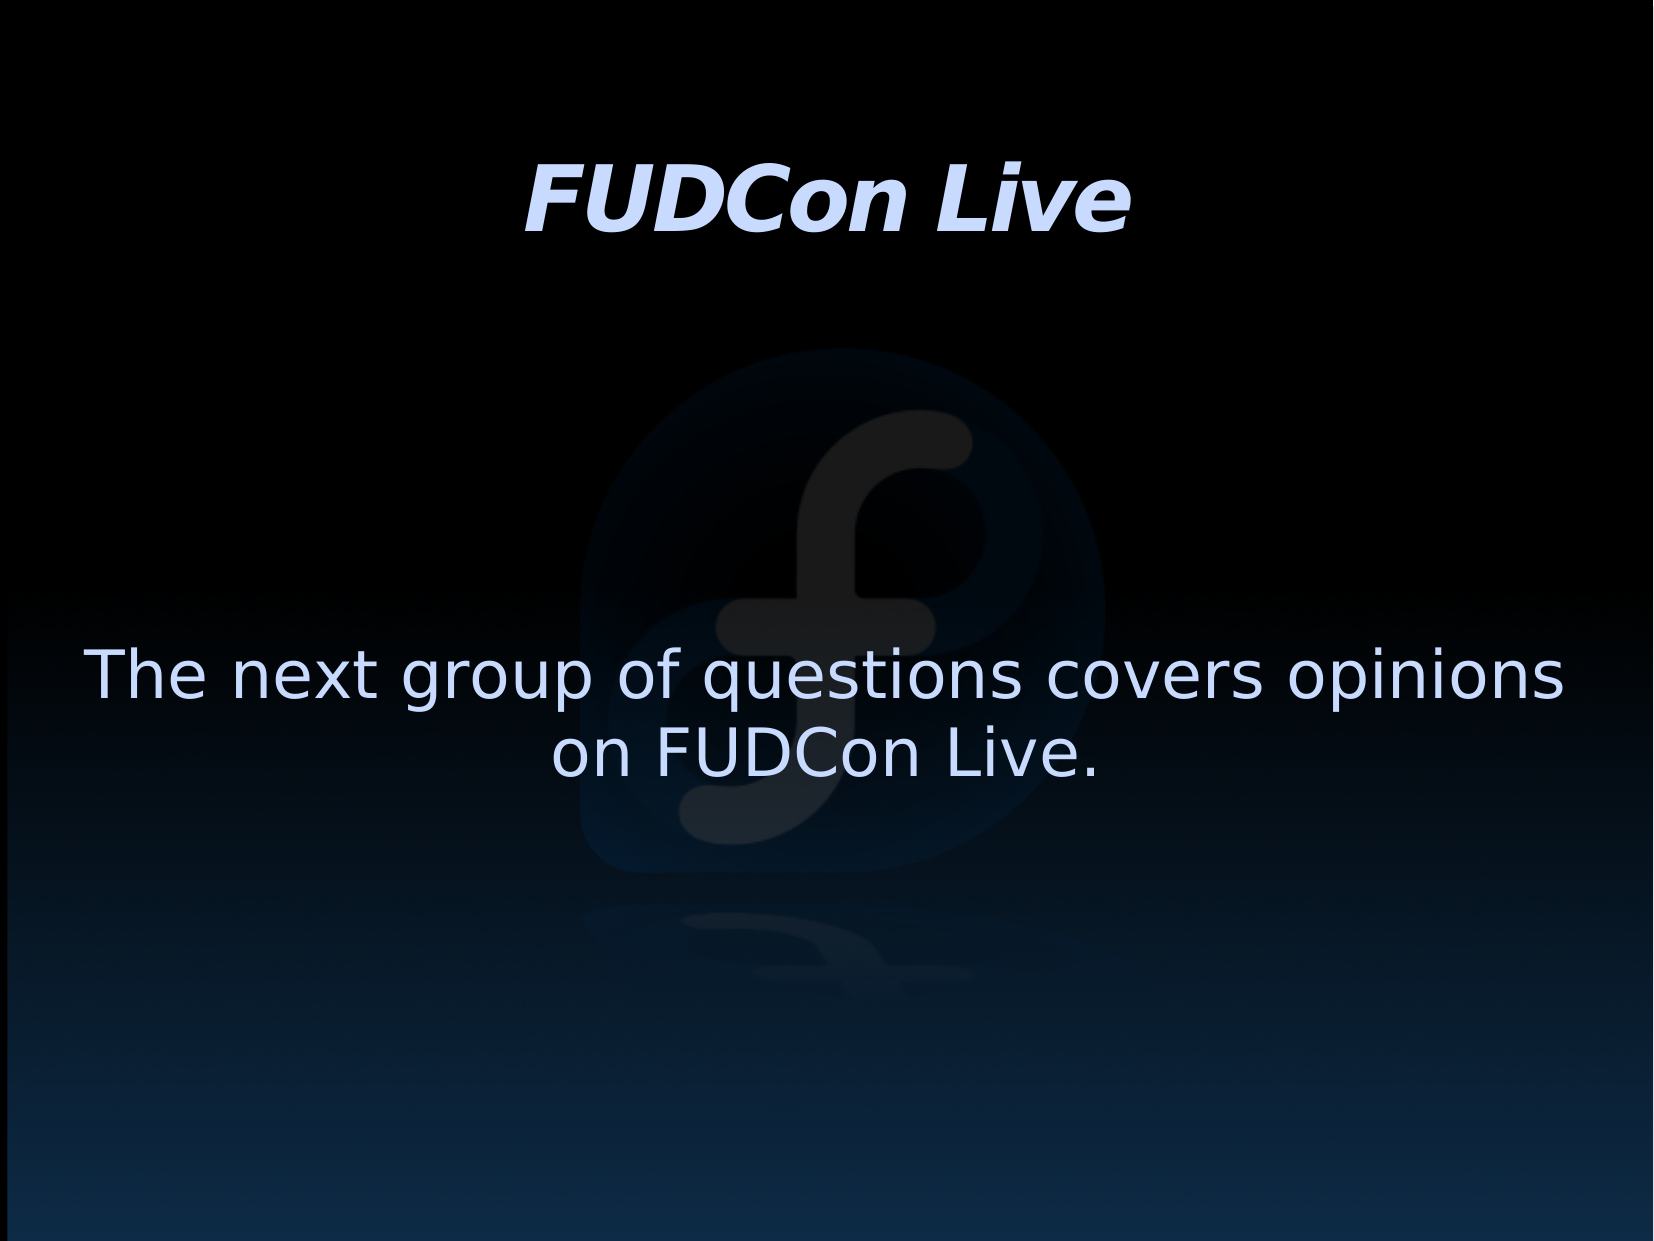

# FUDCon Live
The next group of questions covers opinions on FUDCon Live.